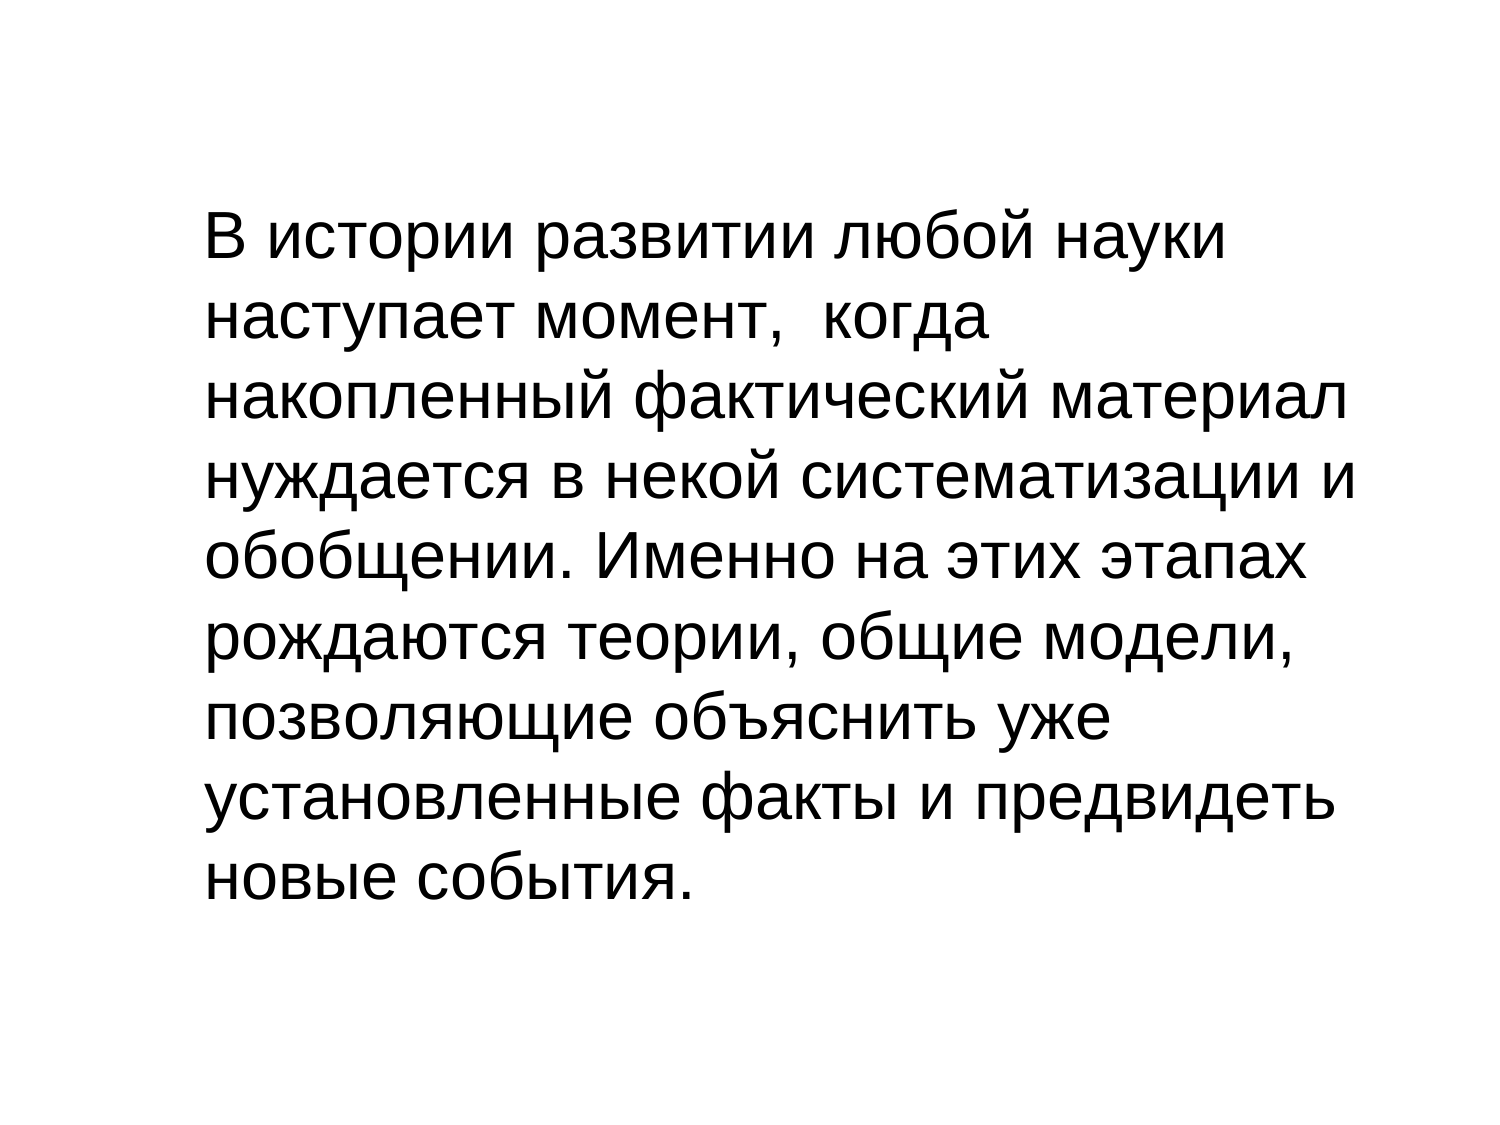

# В истории развитии любой науки наступает момент, когда накопленный фактический материал нуждается в некой систематизации и обобщении. Именно на этих этапах рождаются теории, общие модели, позволяющие объяснить уже установленные факты и предвидеть новые события.